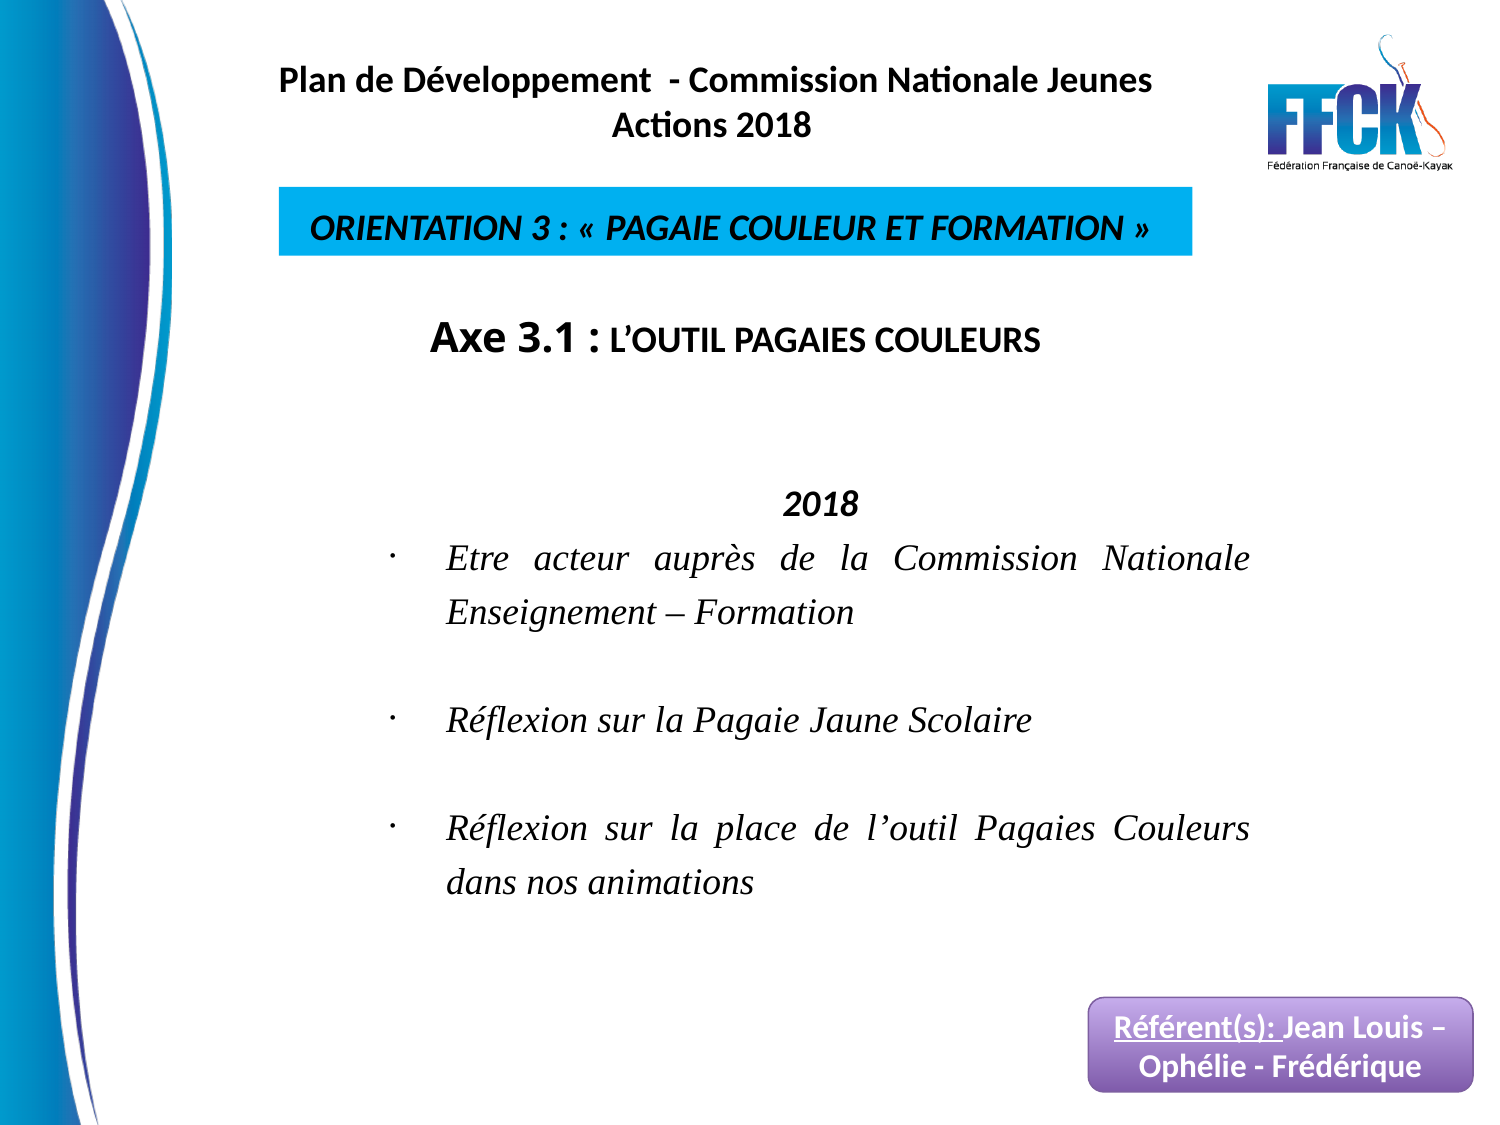

Plan de Développement - Commission Nationale Jeunes
Actions 2018
ORIENTATION 3 : « PAGAIE COULEUR ET FORMATION »
Axe 3.1 : L’OUTIL PAGAIES COULEURS
2018
Etre acteur auprès de la Commission Nationale Enseignement – Formation
Réflexion sur la Pagaie Jaune Scolaire
Réflexion sur la place de l’outil Pagaies Couleurs dans nos animations
Référent(s): Jean Louis – Ophélie - Frédérique